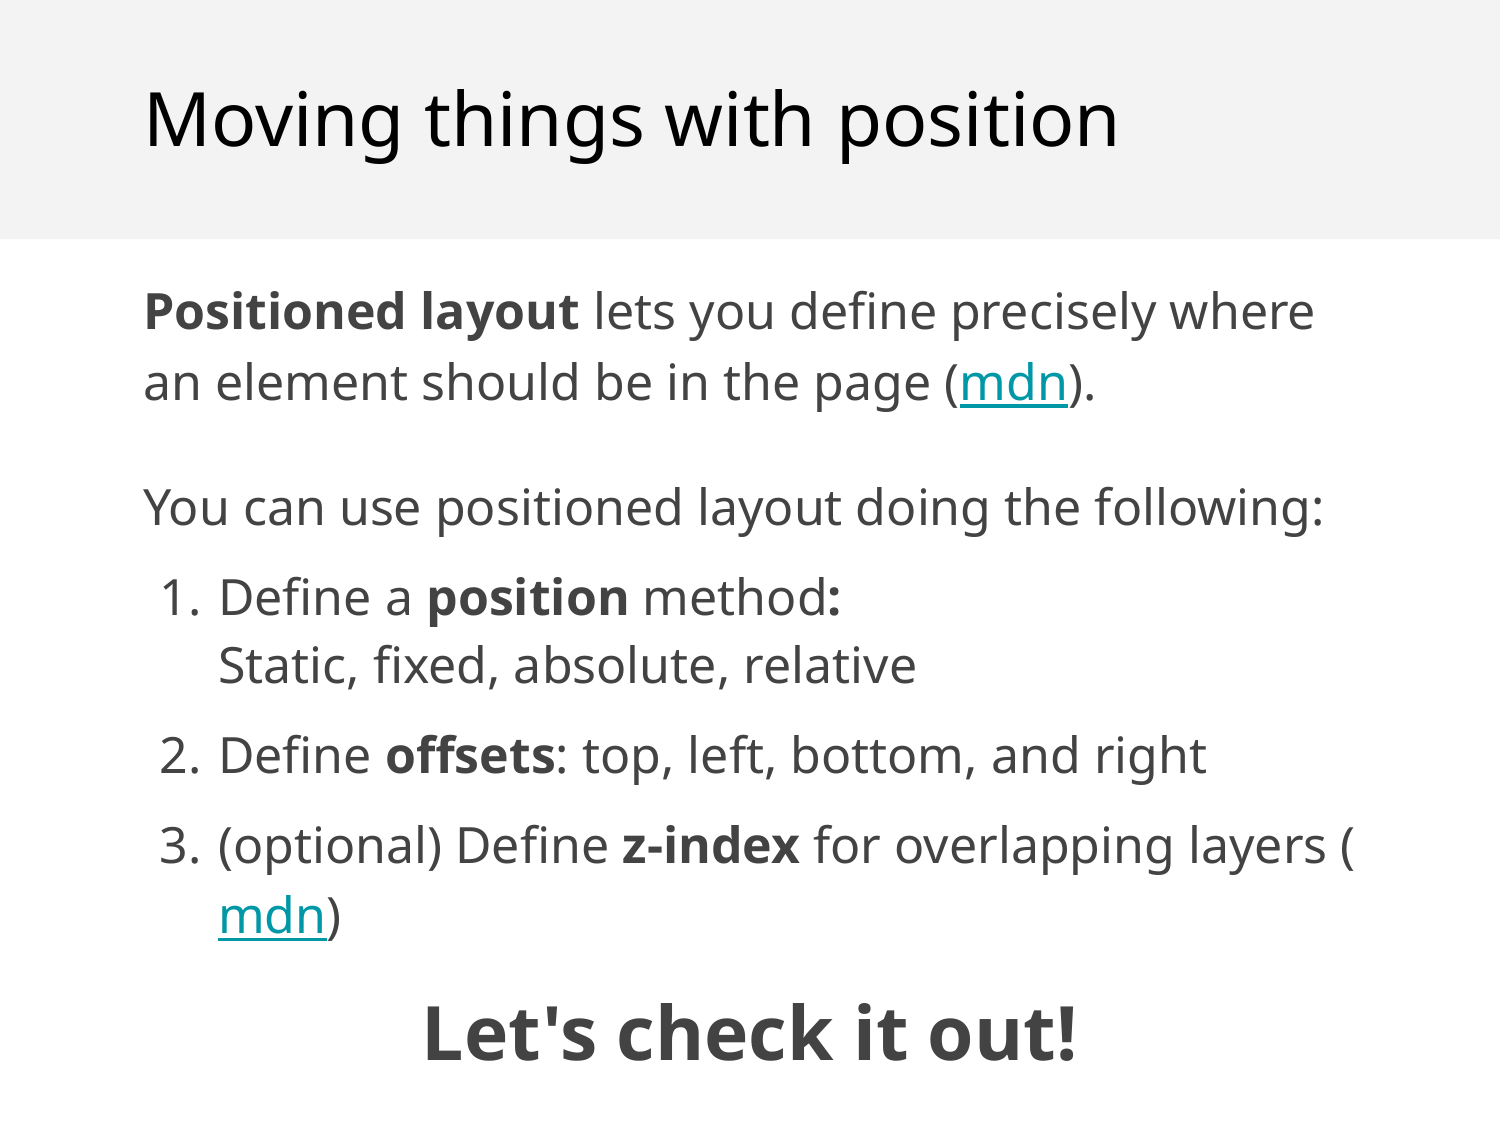

# Moving things with position
Positioned layout lets you define precisely where an element should be in the page (mdn).
You can use positioned layout doing the following:
Define a position method:
Static, fixed, absolute, relative
Define offsets: top, left, bottom, and right
(optional) Define z-index for overlapping layers (mdn)
Let's check it out!